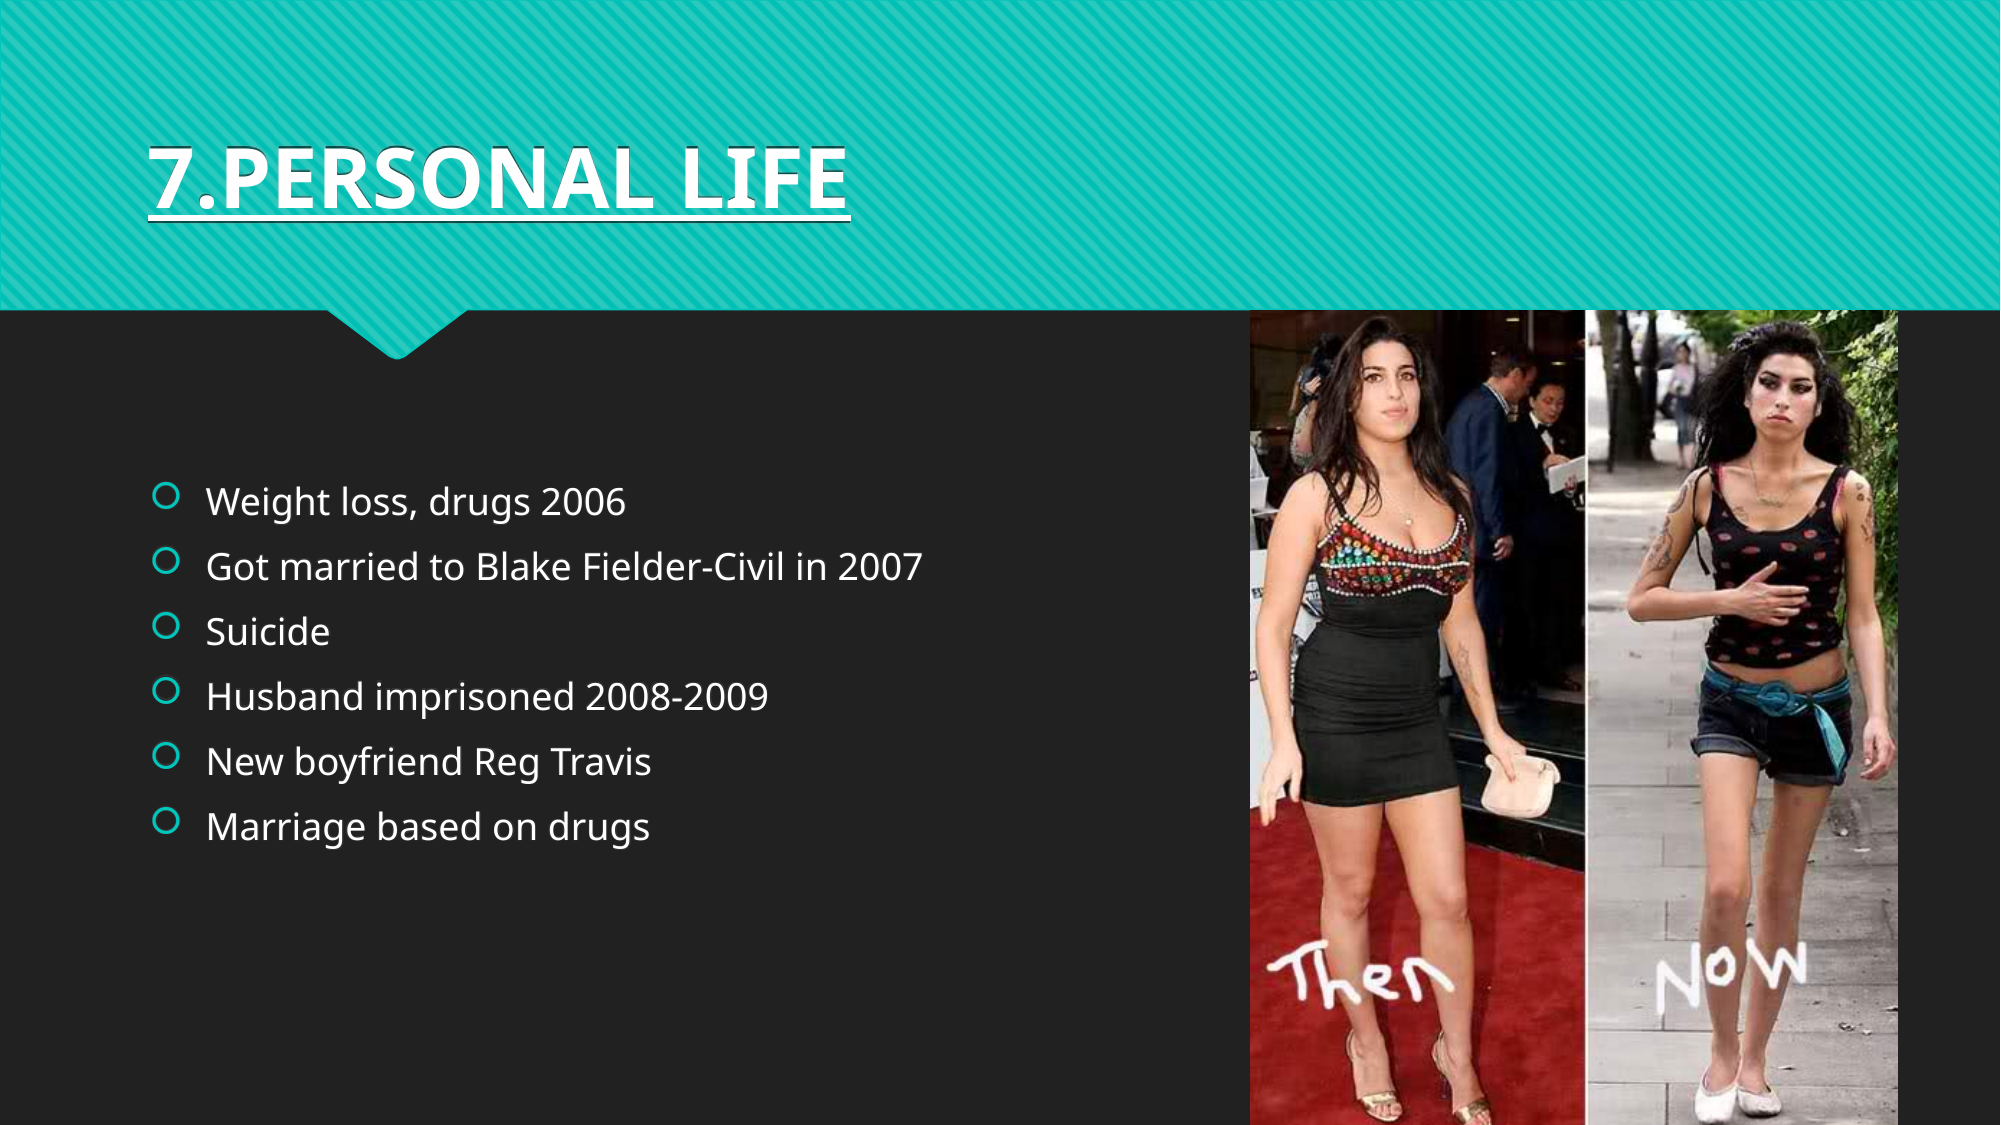

# 7.PERSONAL LIFE
Weight loss, drugs 2006
Got married to Blake Fielder-Civil in 2007
Suicide
Husband imprisoned 2008-2009
New boyfriend Reg Travis
Marriage based on drugs